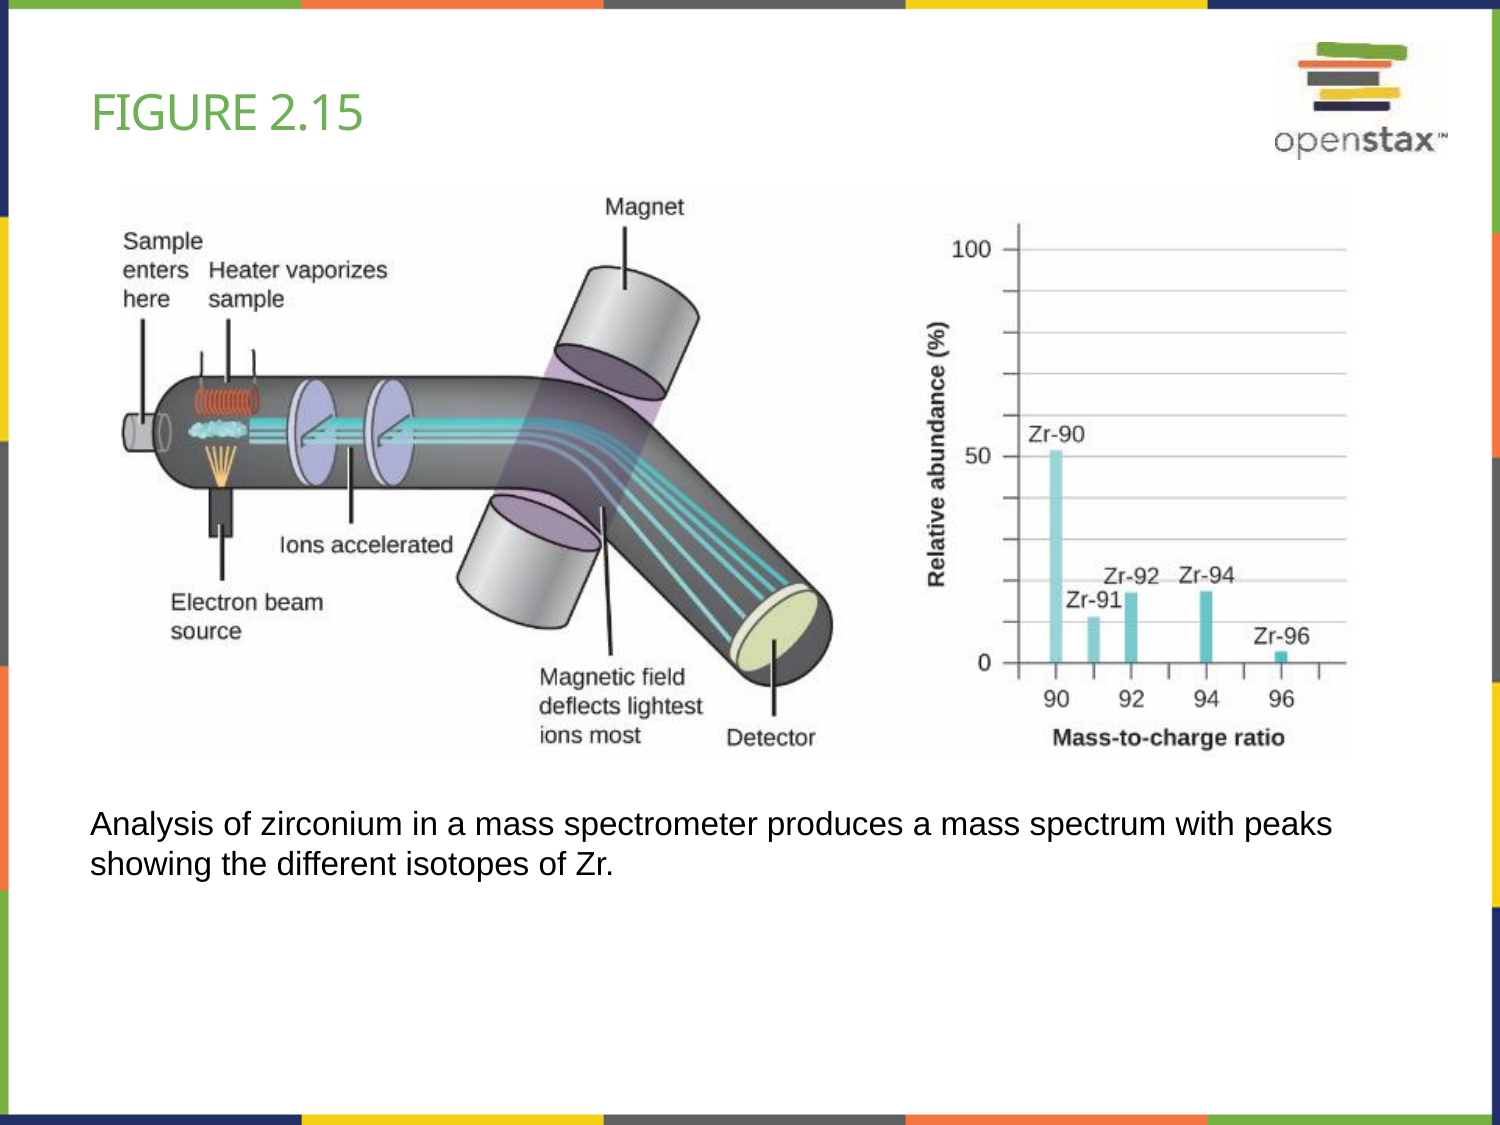

# Figure 2.15
Analysis of zirconium in a mass spectrometer produces a mass spectrum with peaks showing the different isotopes of Zr.